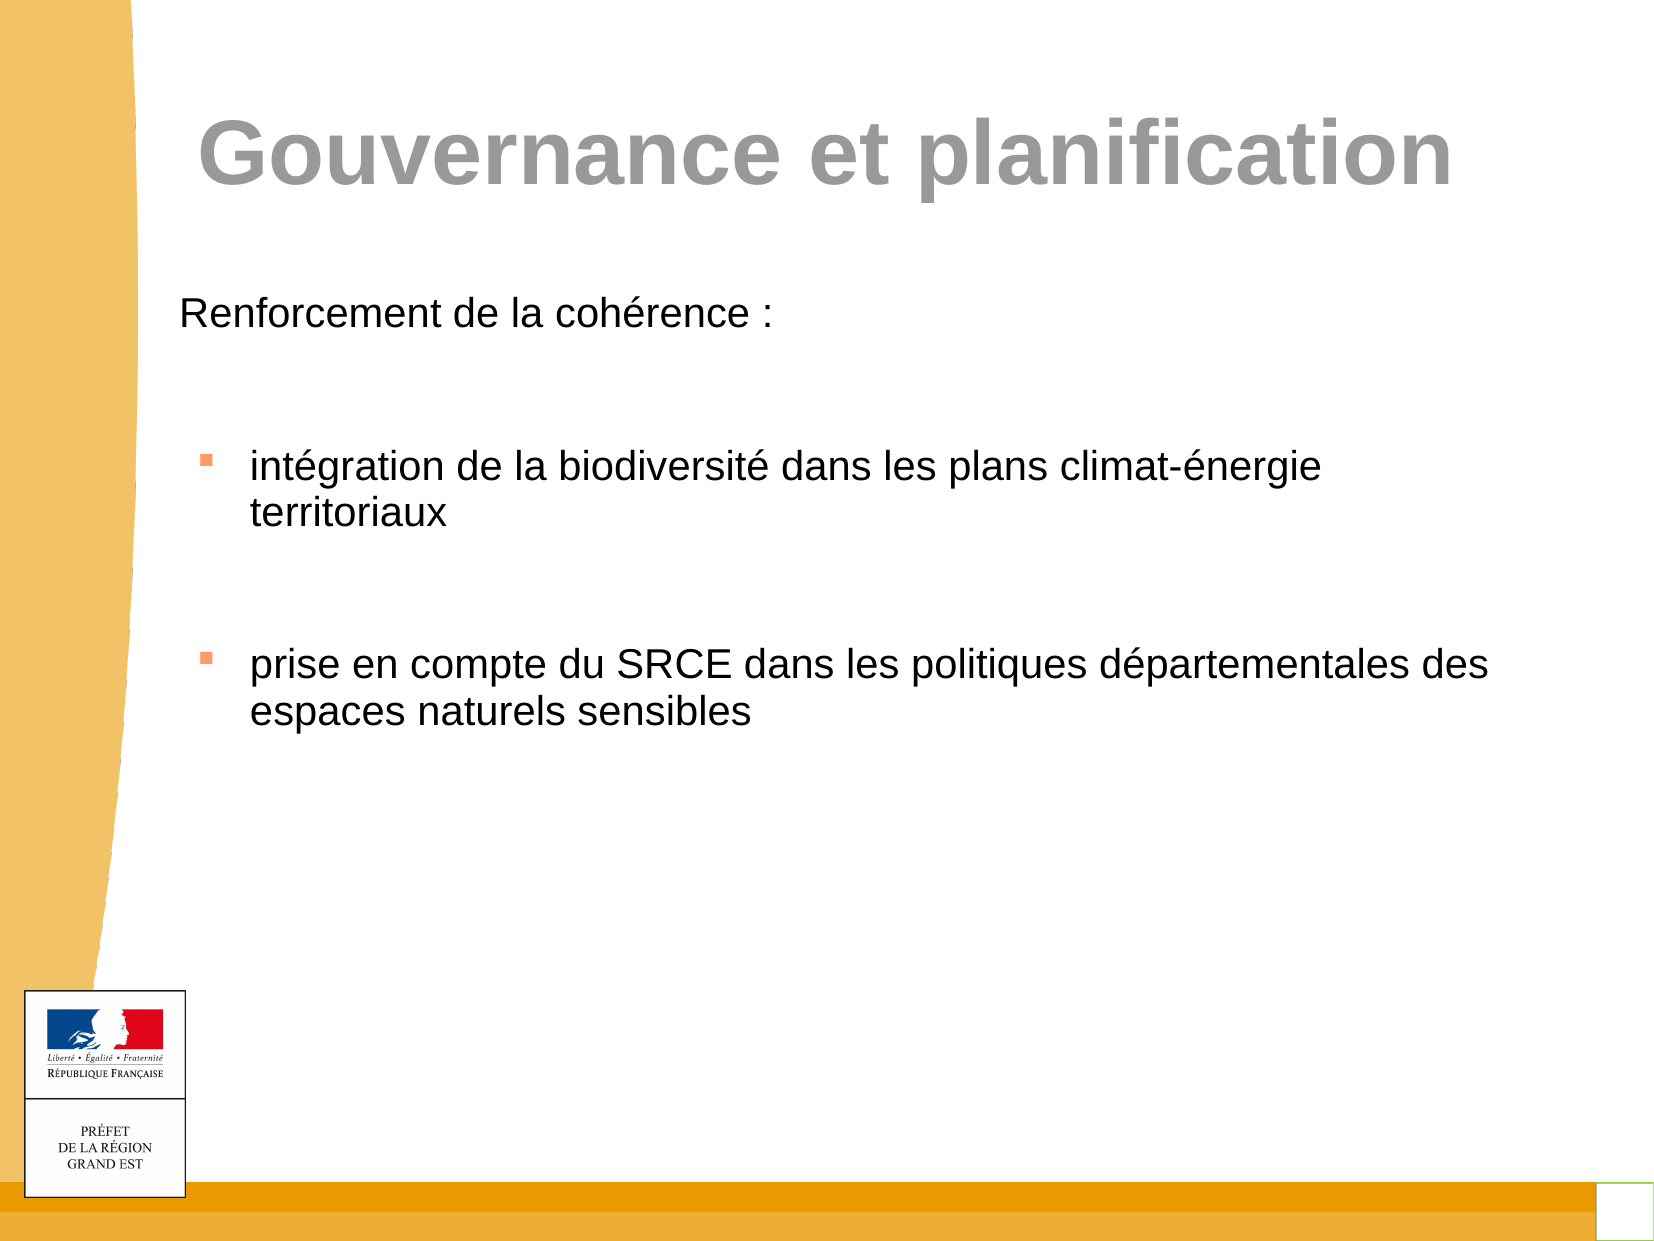

# Gouvernance et planification
Renforcement de la cohérence :
intégration de la biodiversité dans les plans climat-énergie territoriaux
prise en compte du SRCE dans les politiques départementales des espaces naturels sensibles